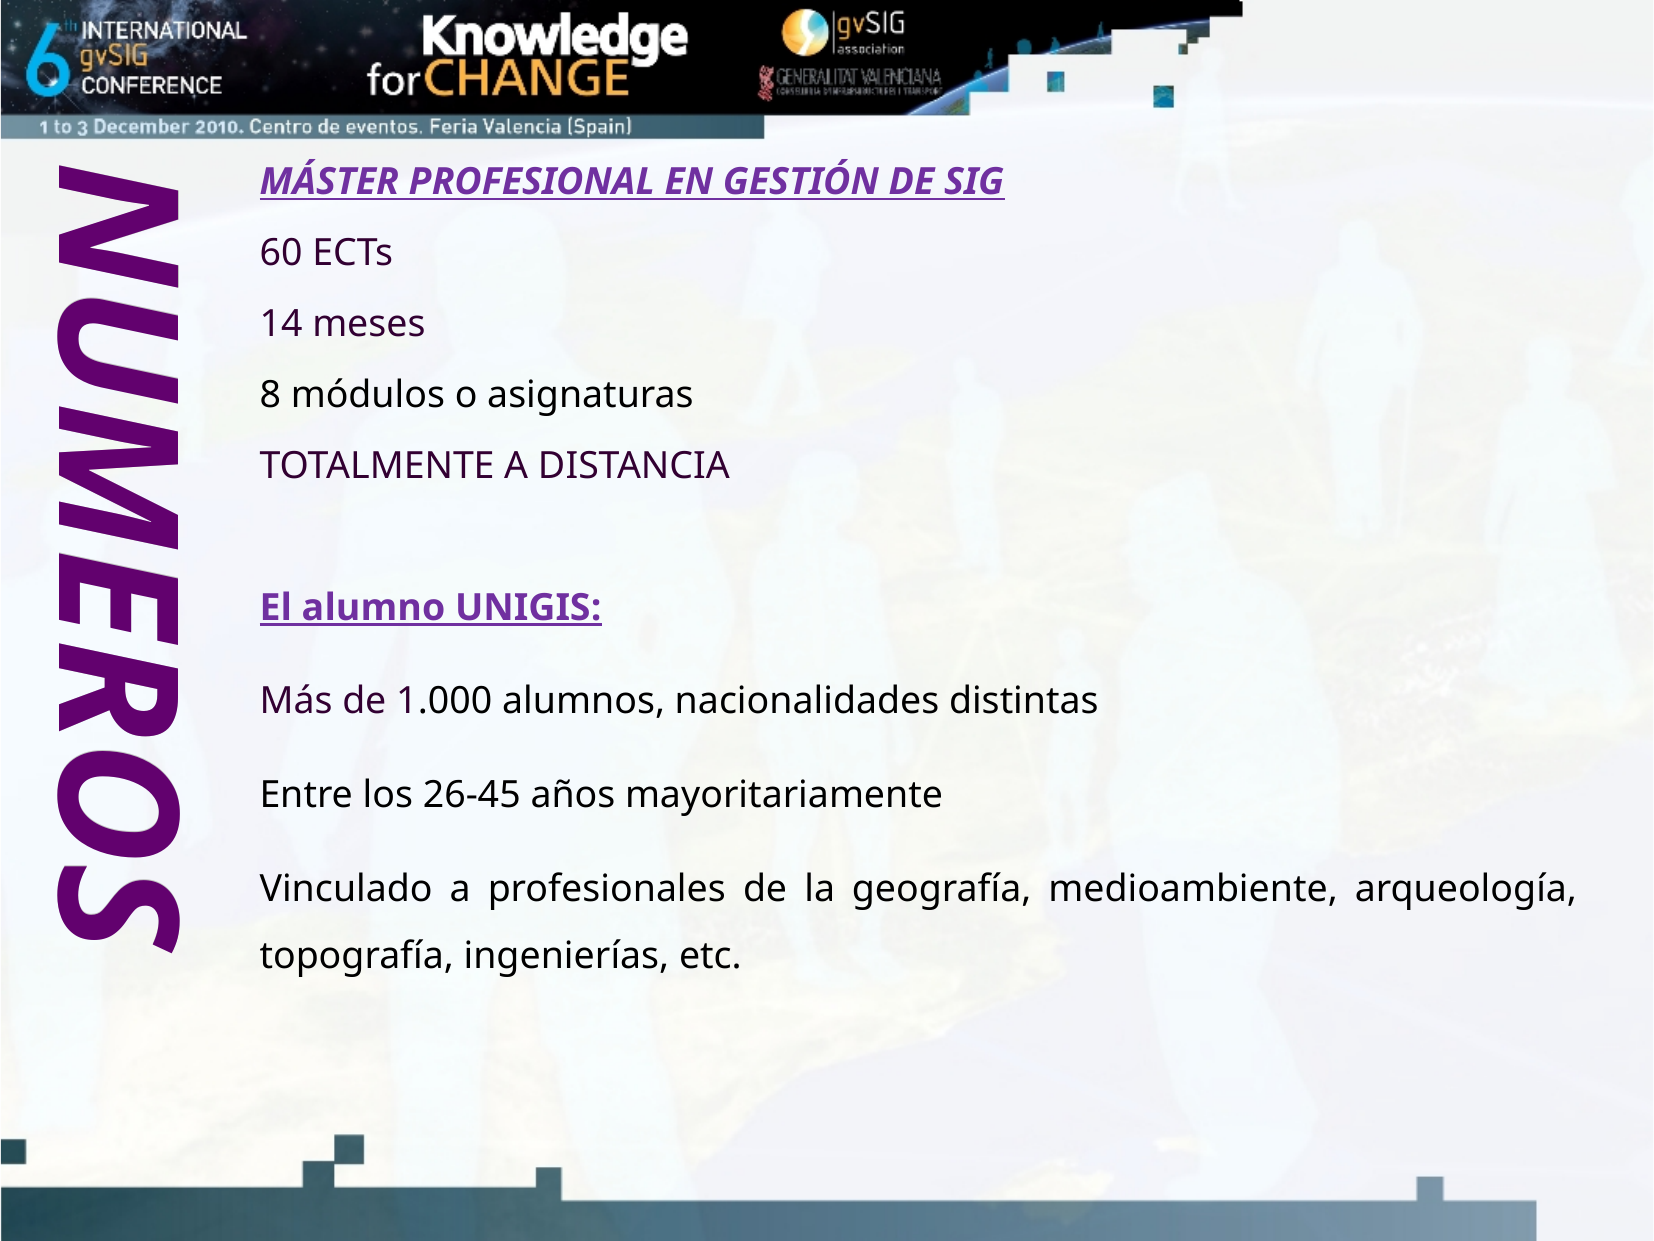

MÁSTER PROFESIONAL EN GESTIÓN DE SIG
60 ECTs
14 meses
8 módulos o asignaturas
TOTALMENTE A DISTANCIA
El alumno UNIGIS:
Más de 1.000 alumnos, nacionalidades distintas
Entre los 26-45 años mayoritariamente
Vinculado a profesionales de la geografía, medioambiente, arqueología, topografía, ingenierías, etc.
NUMEROS